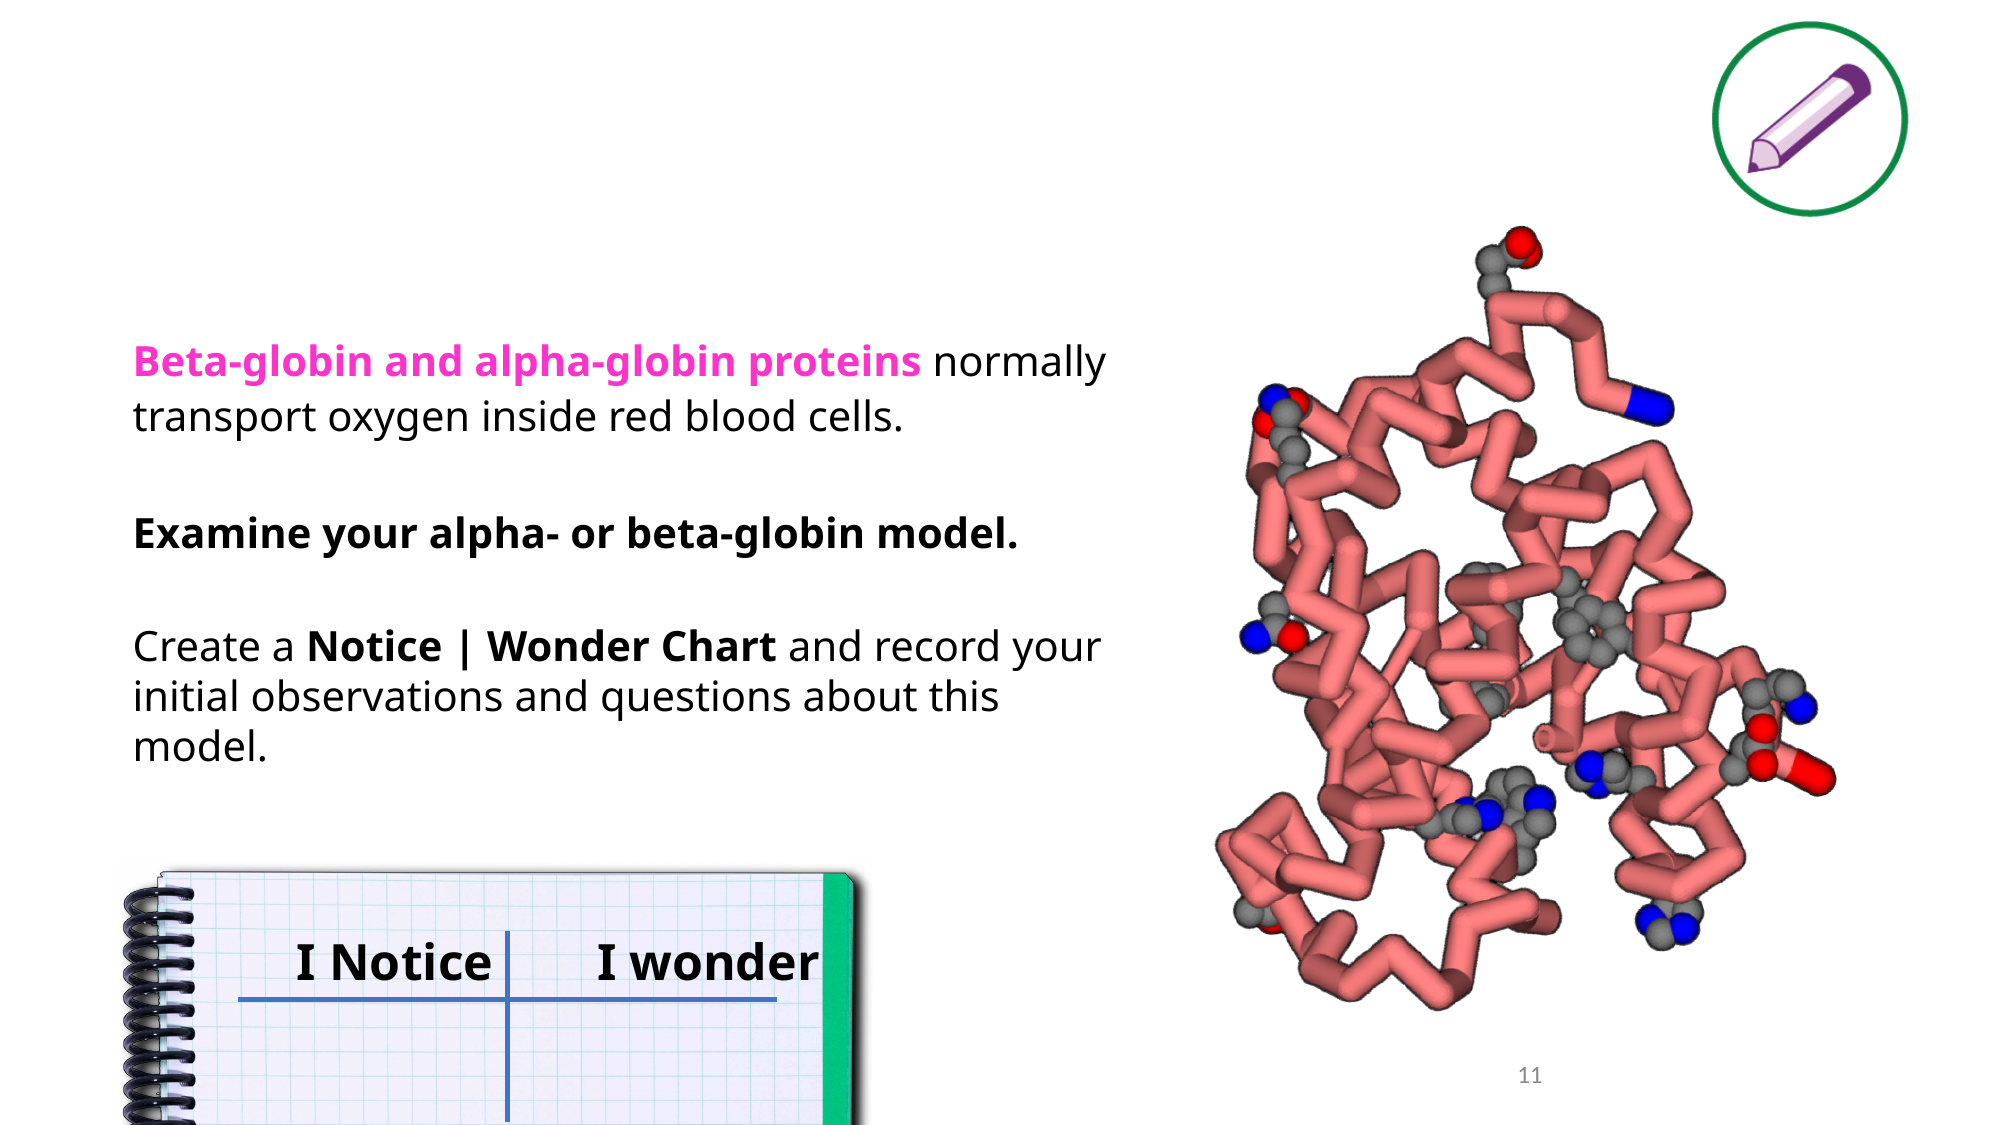

Oxygen transport in Red Blood Cells
Beta-globin and alpha-globin proteins normally transport oxygen inside red blood cells.
Examine your alpha- or beta-globin model.
Create a Notice | Wonder Chart and record your initial observations and questions about this model.
I Notice I wonder
9